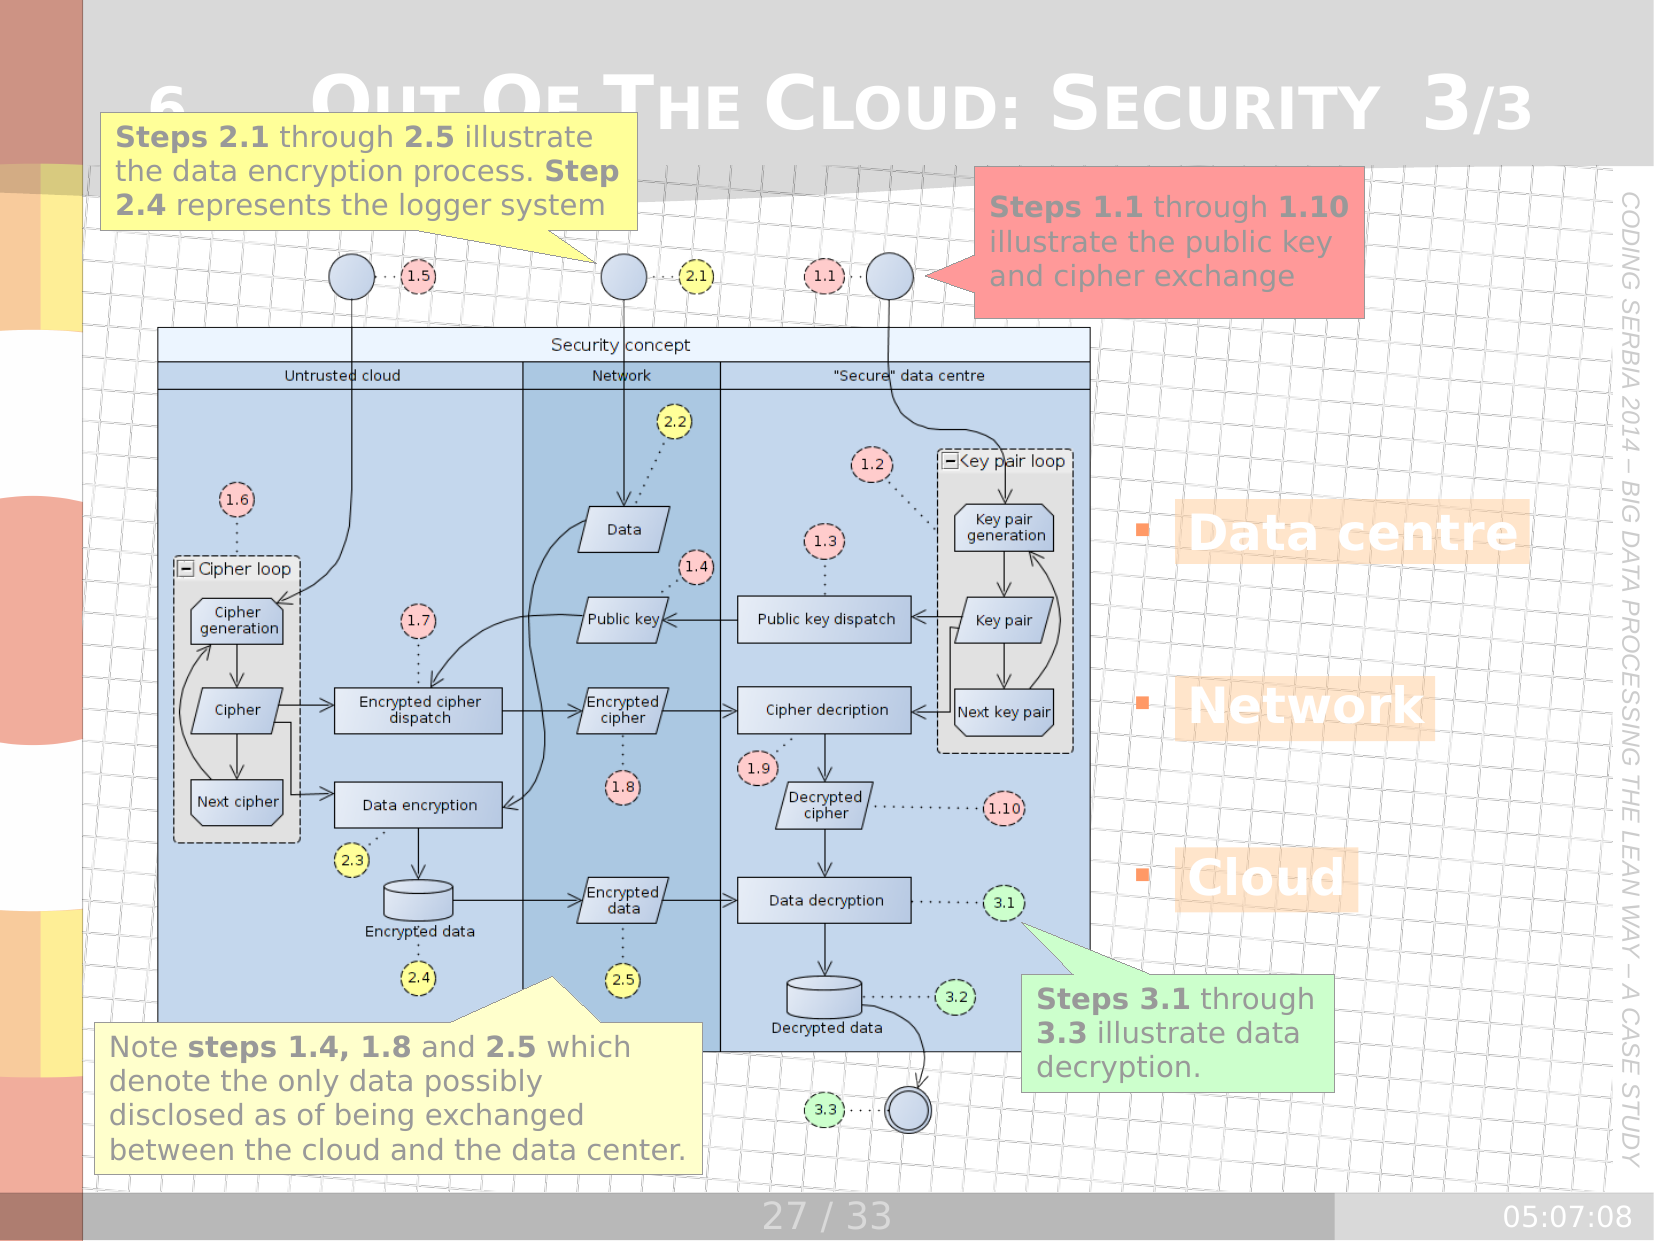

# 6. … OUT OF THE CLOUD: SECURITY 3/3
Steps 2.1 through 2.5 illustrate the data encryption process. Step 2.4 represents the logger system
Steps 1.1 through 1.10 illustrate the public key and cipher exchange
Data centre
Network
Cloud
Steps 3.1 through 3.3 illustrate data decryption.
Note steps 1.4, 1.8 and 2.5 which denote the only data possibly disclosed as of being exchanged between the cloud and the data center.